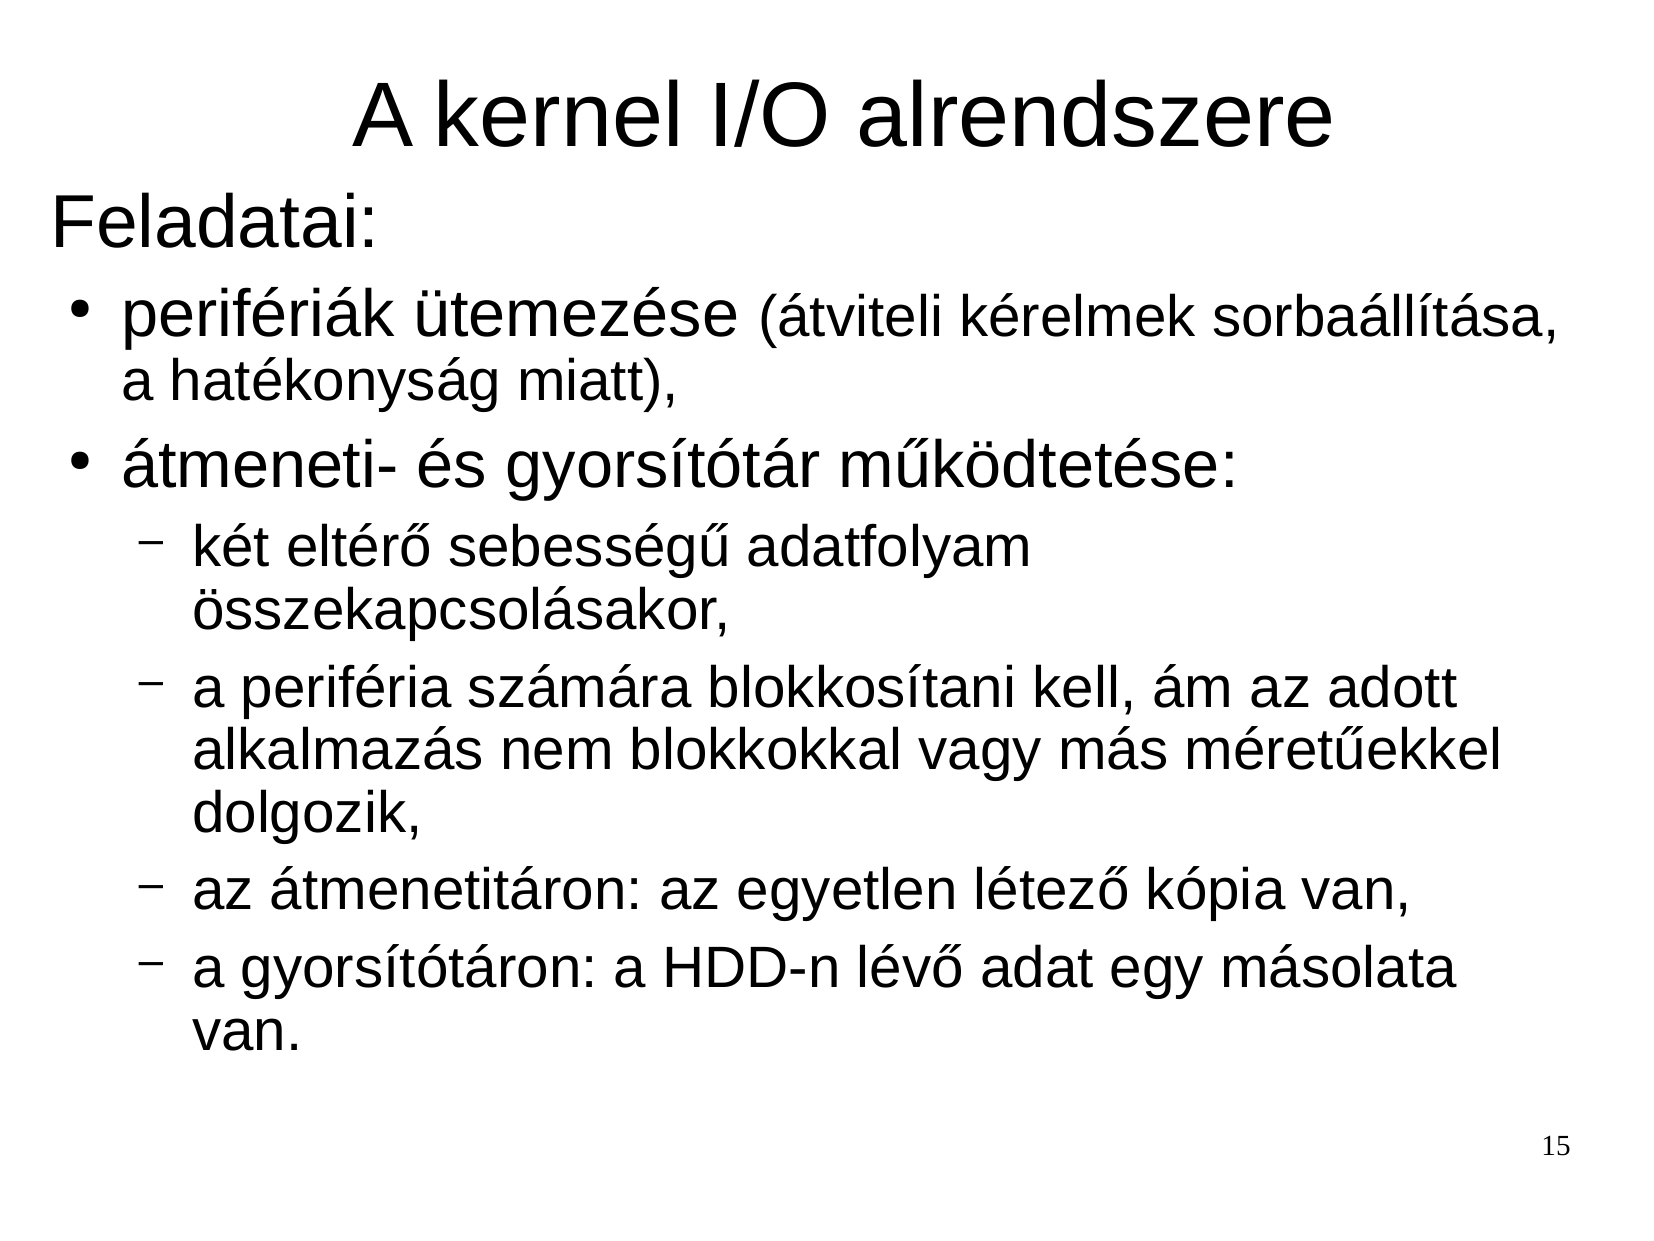

# A kernel I/O alrendszere
Feladatai:
perifériák ütemezése (átviteli kérelmek sorbaállítása, a hatékonyság miatt),
átmeneti- és gyorsítótár működtetése:
két eltérő sebességű adatfolyam összekapcsolásakor,
a periféria számára blokkosítani kell, ám az adott alkalmazás nem blokkokkal vagy más méretűekkel dolgozik,
az átmenetitáron: az egyetlen létező kópia van,
a gyorsítótáron: a HDD-n lévő adat egy másolata van.
15